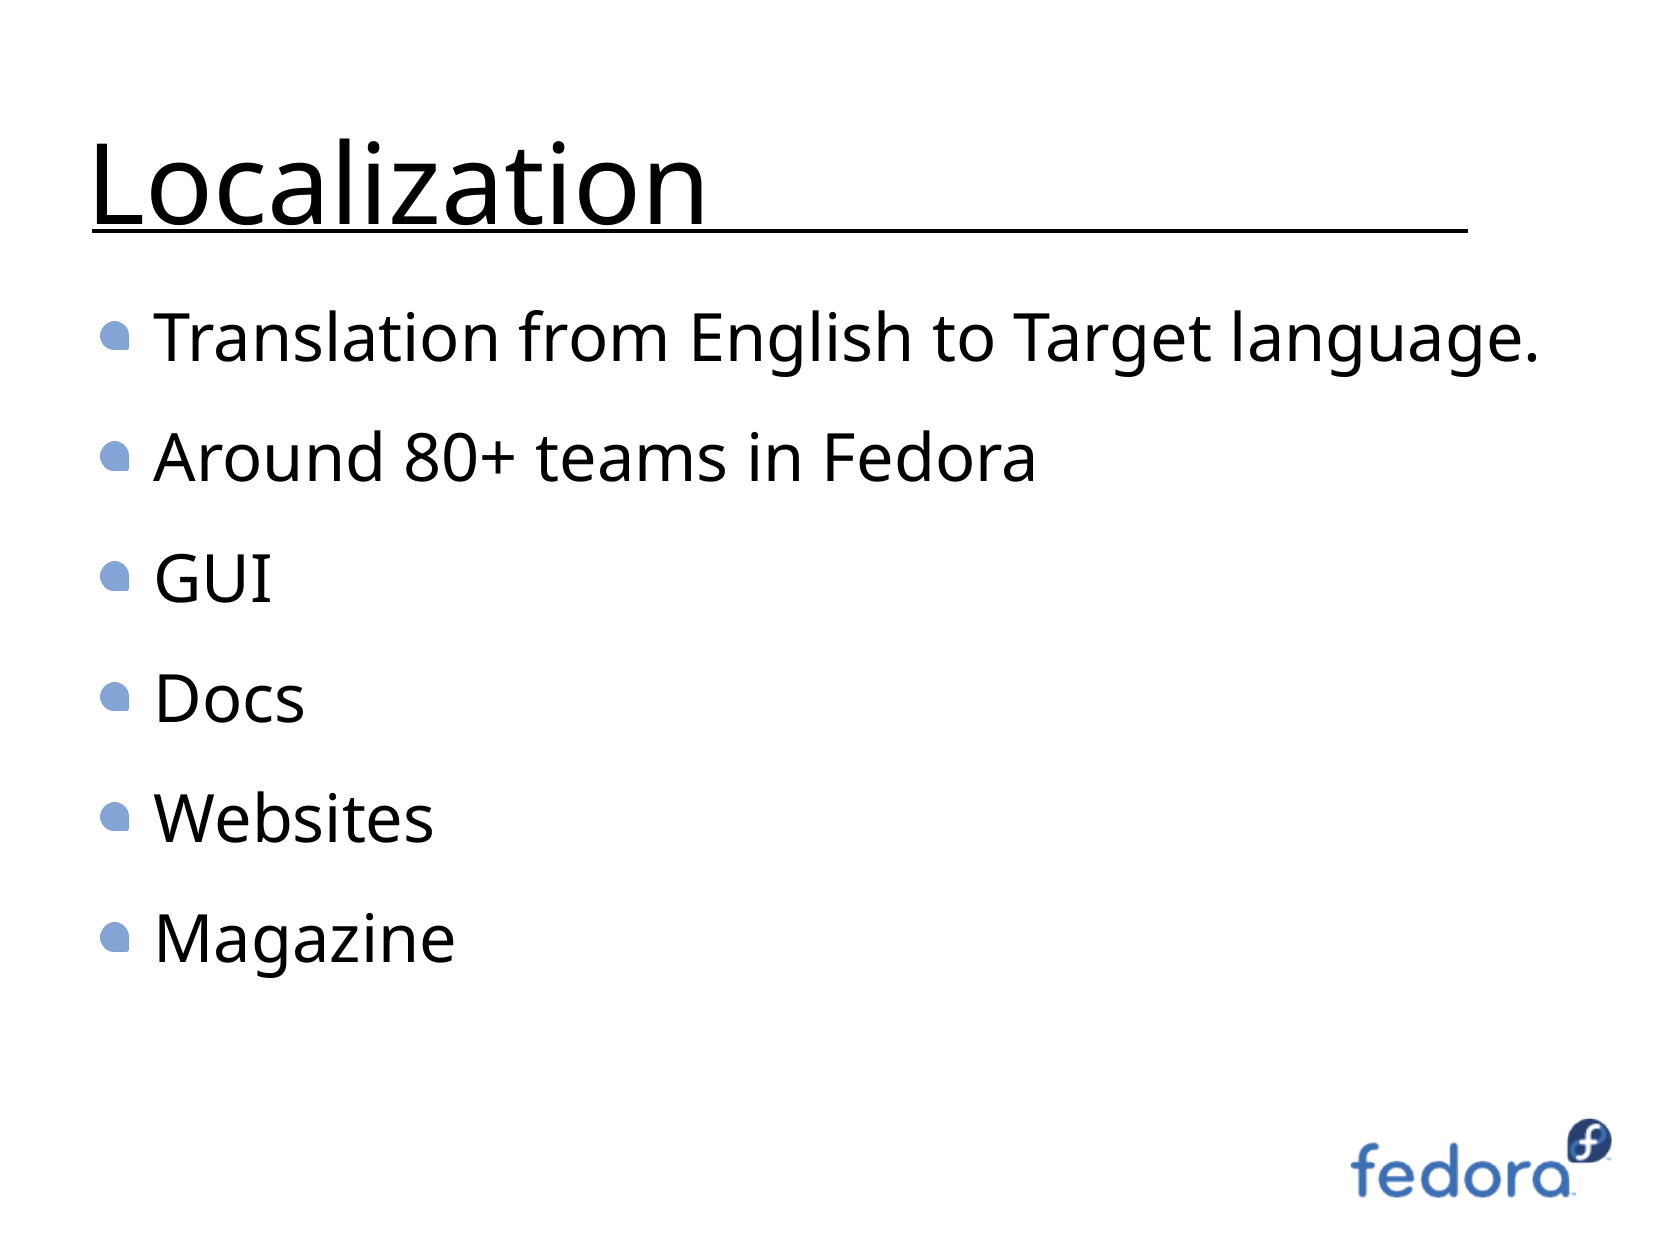

# Localization
Translation from English to Target language.
Around 80+ teams in Fedora
GUI
Docs
Websites
Magazine